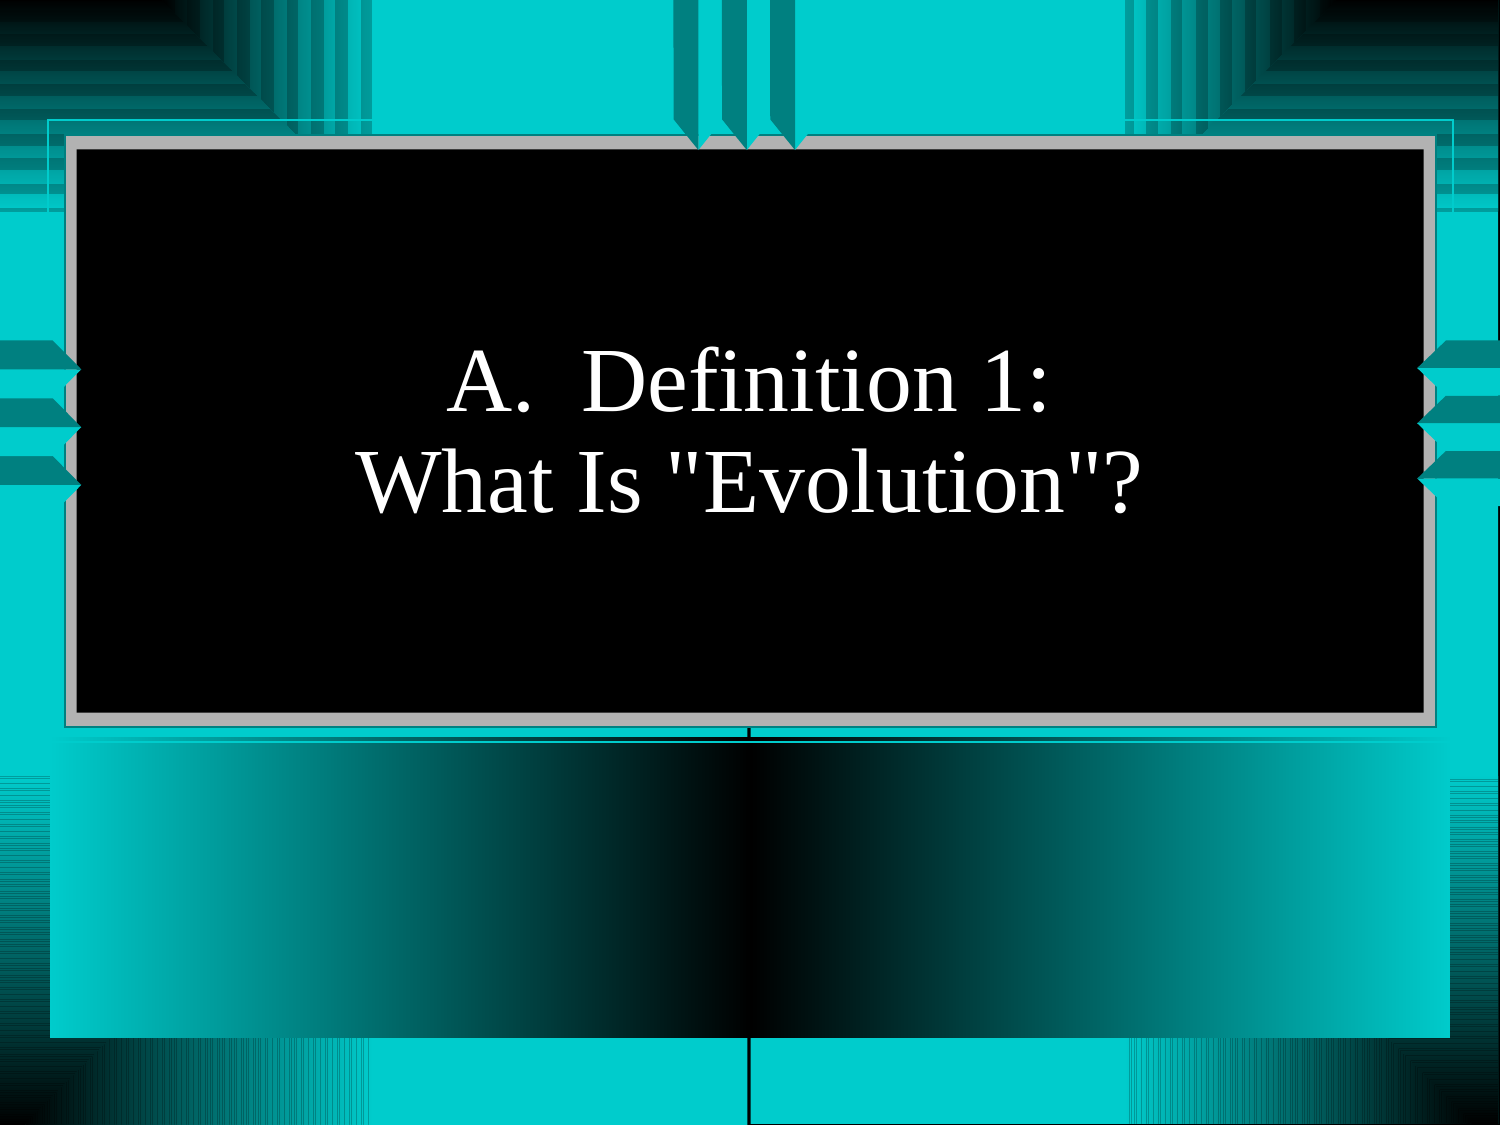

# A. Definition 1: What Is "Evolution"?